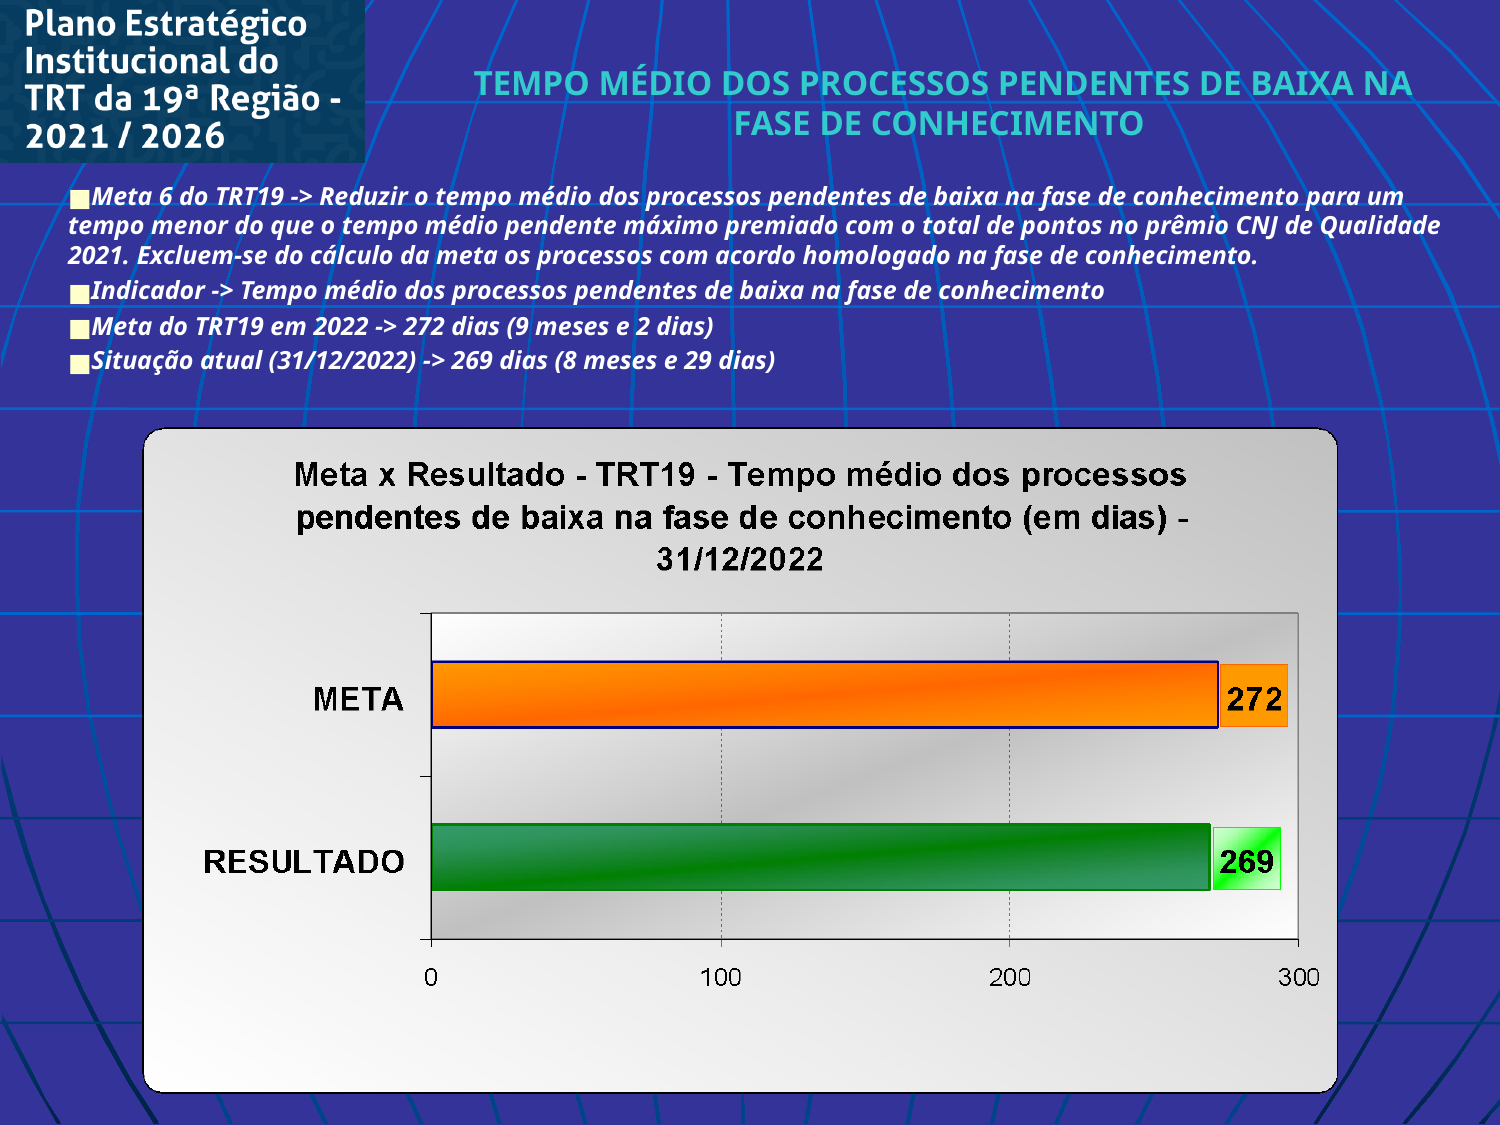

TEMPO MÉDIO DOS PROCESSOS PENDENTES DE BAIXA NA FASE DE CONHECIMENTO
Meta 6 do TRT19 -> Reduzir o tempo médio dos processos pendentes de baixa na fase de conhecimento para um tempo menor do que o tempo médio pendente máximo premiado com o total de pontos no prêmio CNJ de Qualidade 2021. Excluem-se do cálculo da meta os processos com acordo homologado na fase de conhecimento.
Indicador -> Tempo médio dos processos pendentes de baixa na fase de conhecimento
Meta do TRT19 em 2022 -> 272 dias (9 meses e 2 dias)
Situação atual (31/12/2022) -> 269 dias (8 meses e 29 dias)